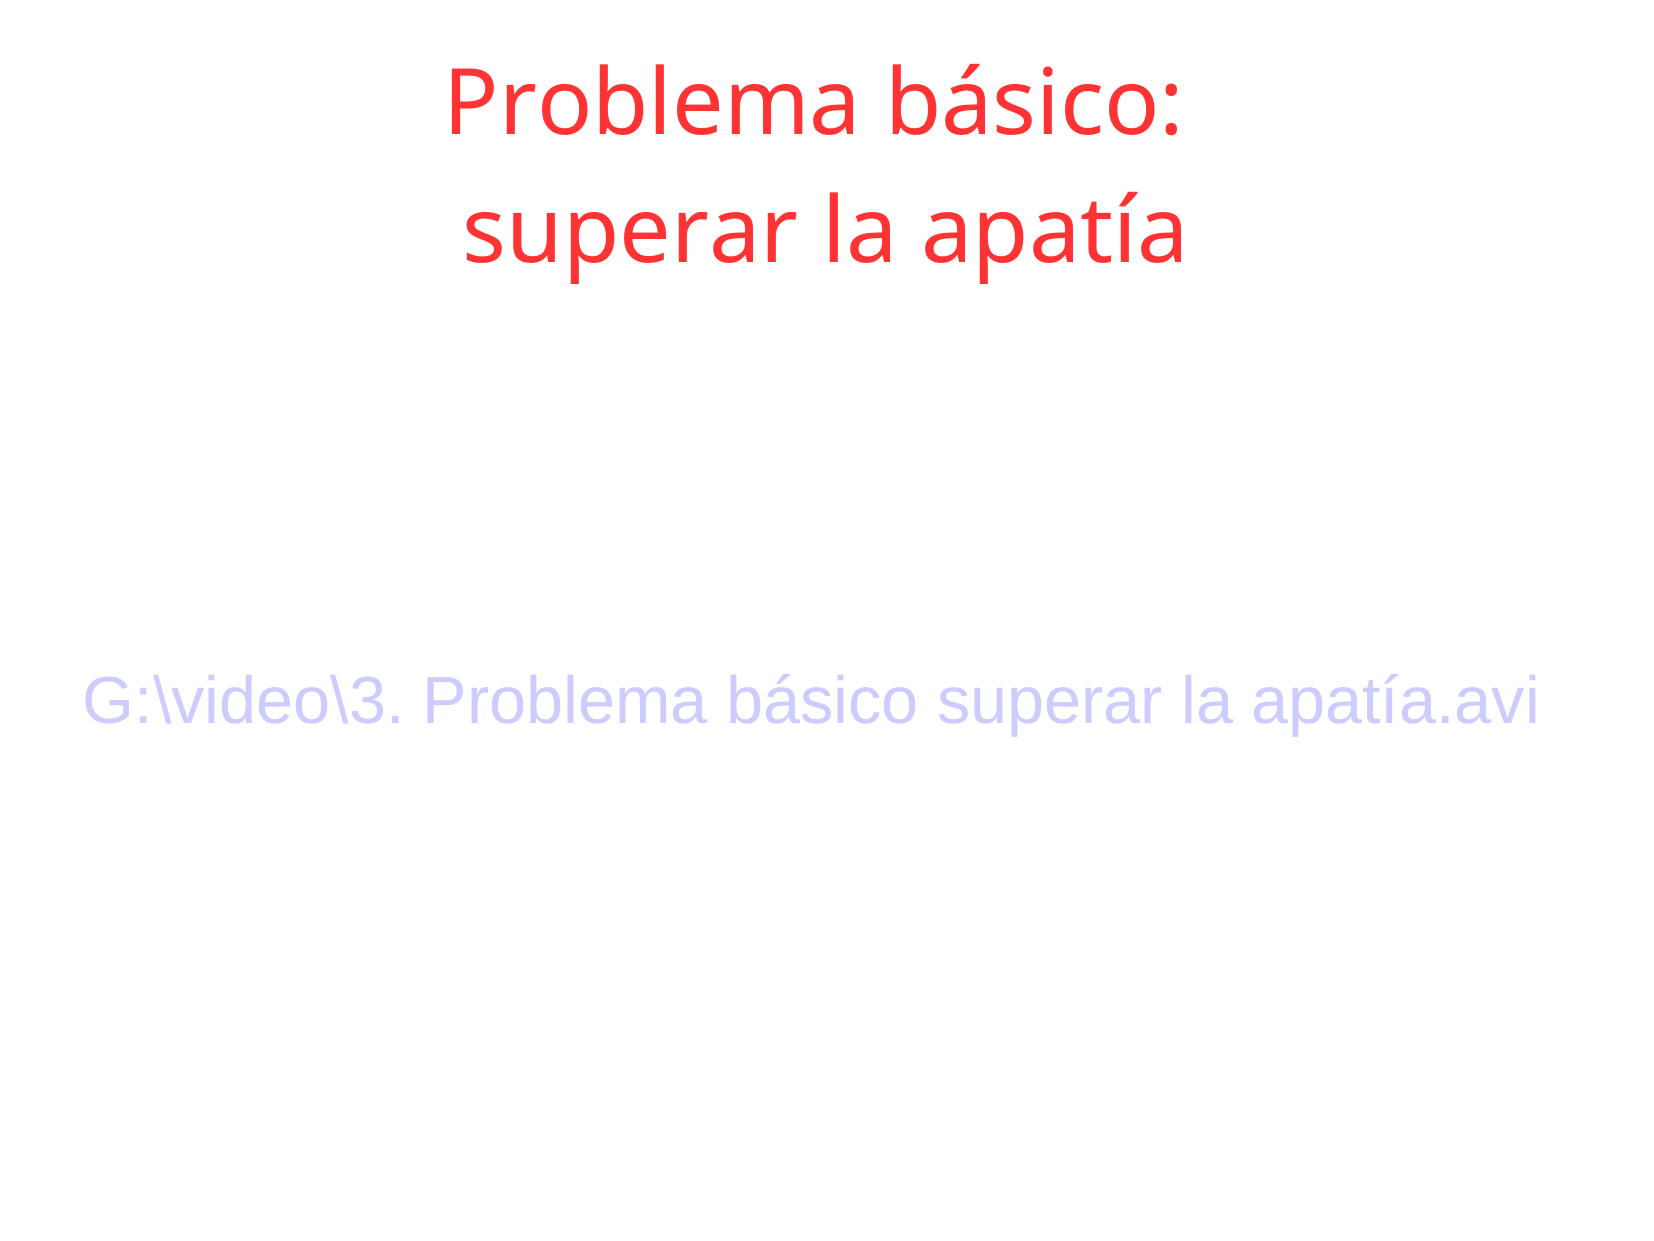

# Problema básico: superar la apatía
G:\video\3. Problema básico superar la apatía.avi